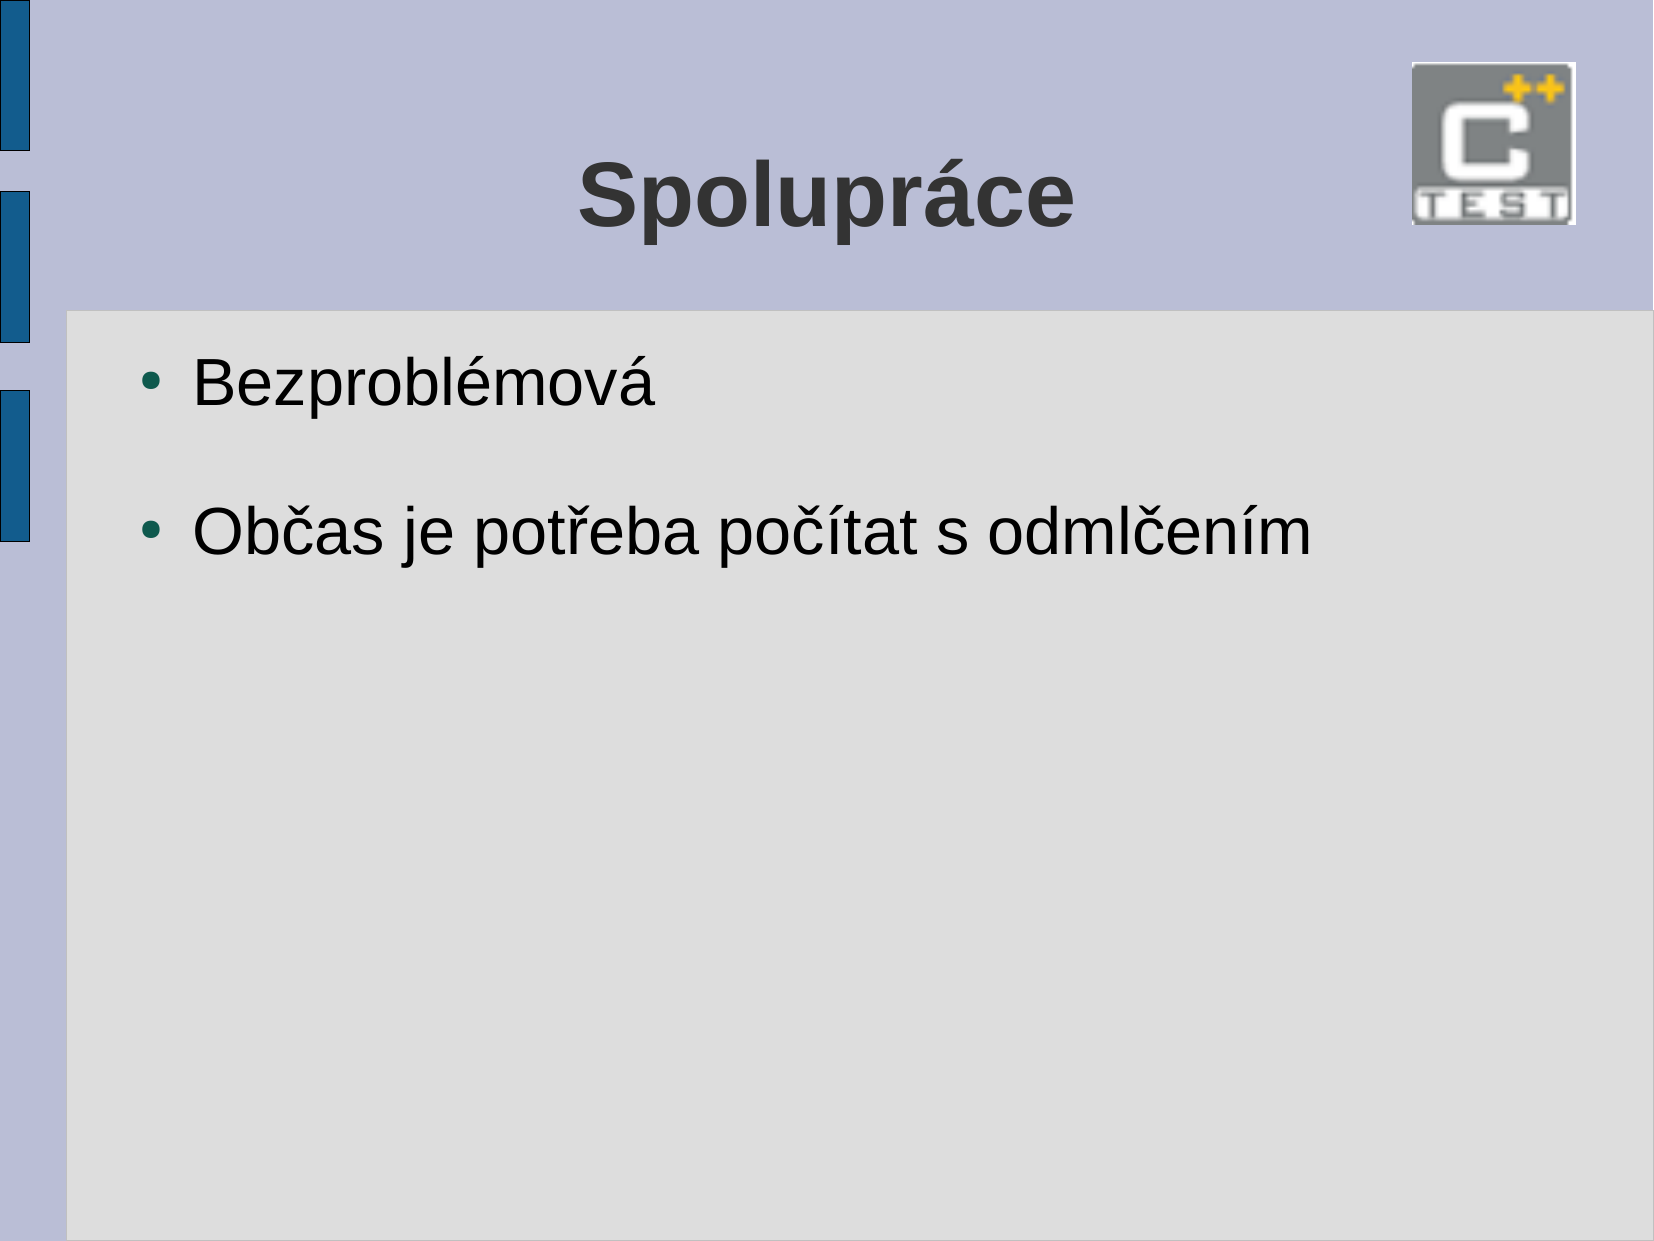

# Spolupráce
Bezproblémová
Občas je potřeba počítat s odmlčením